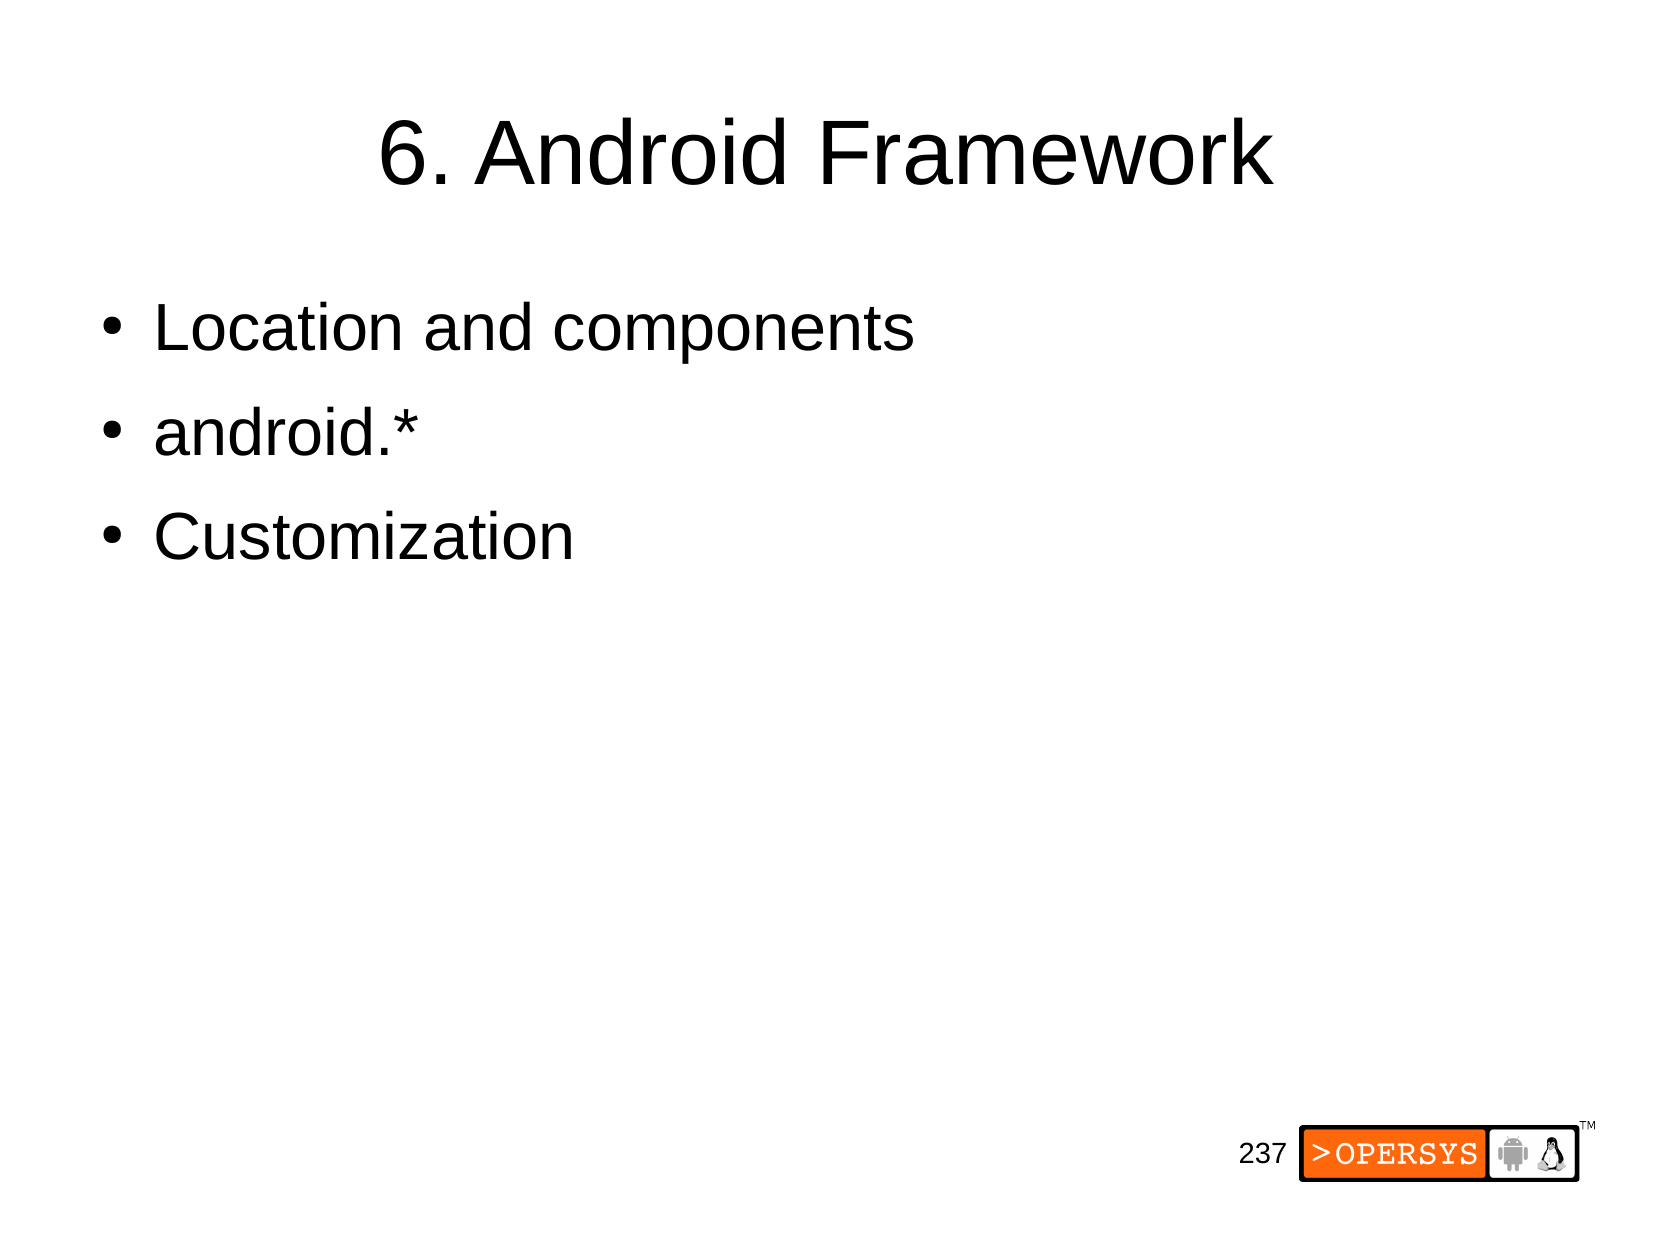

# 6. Android Framework
Location and components
android.*
Customization